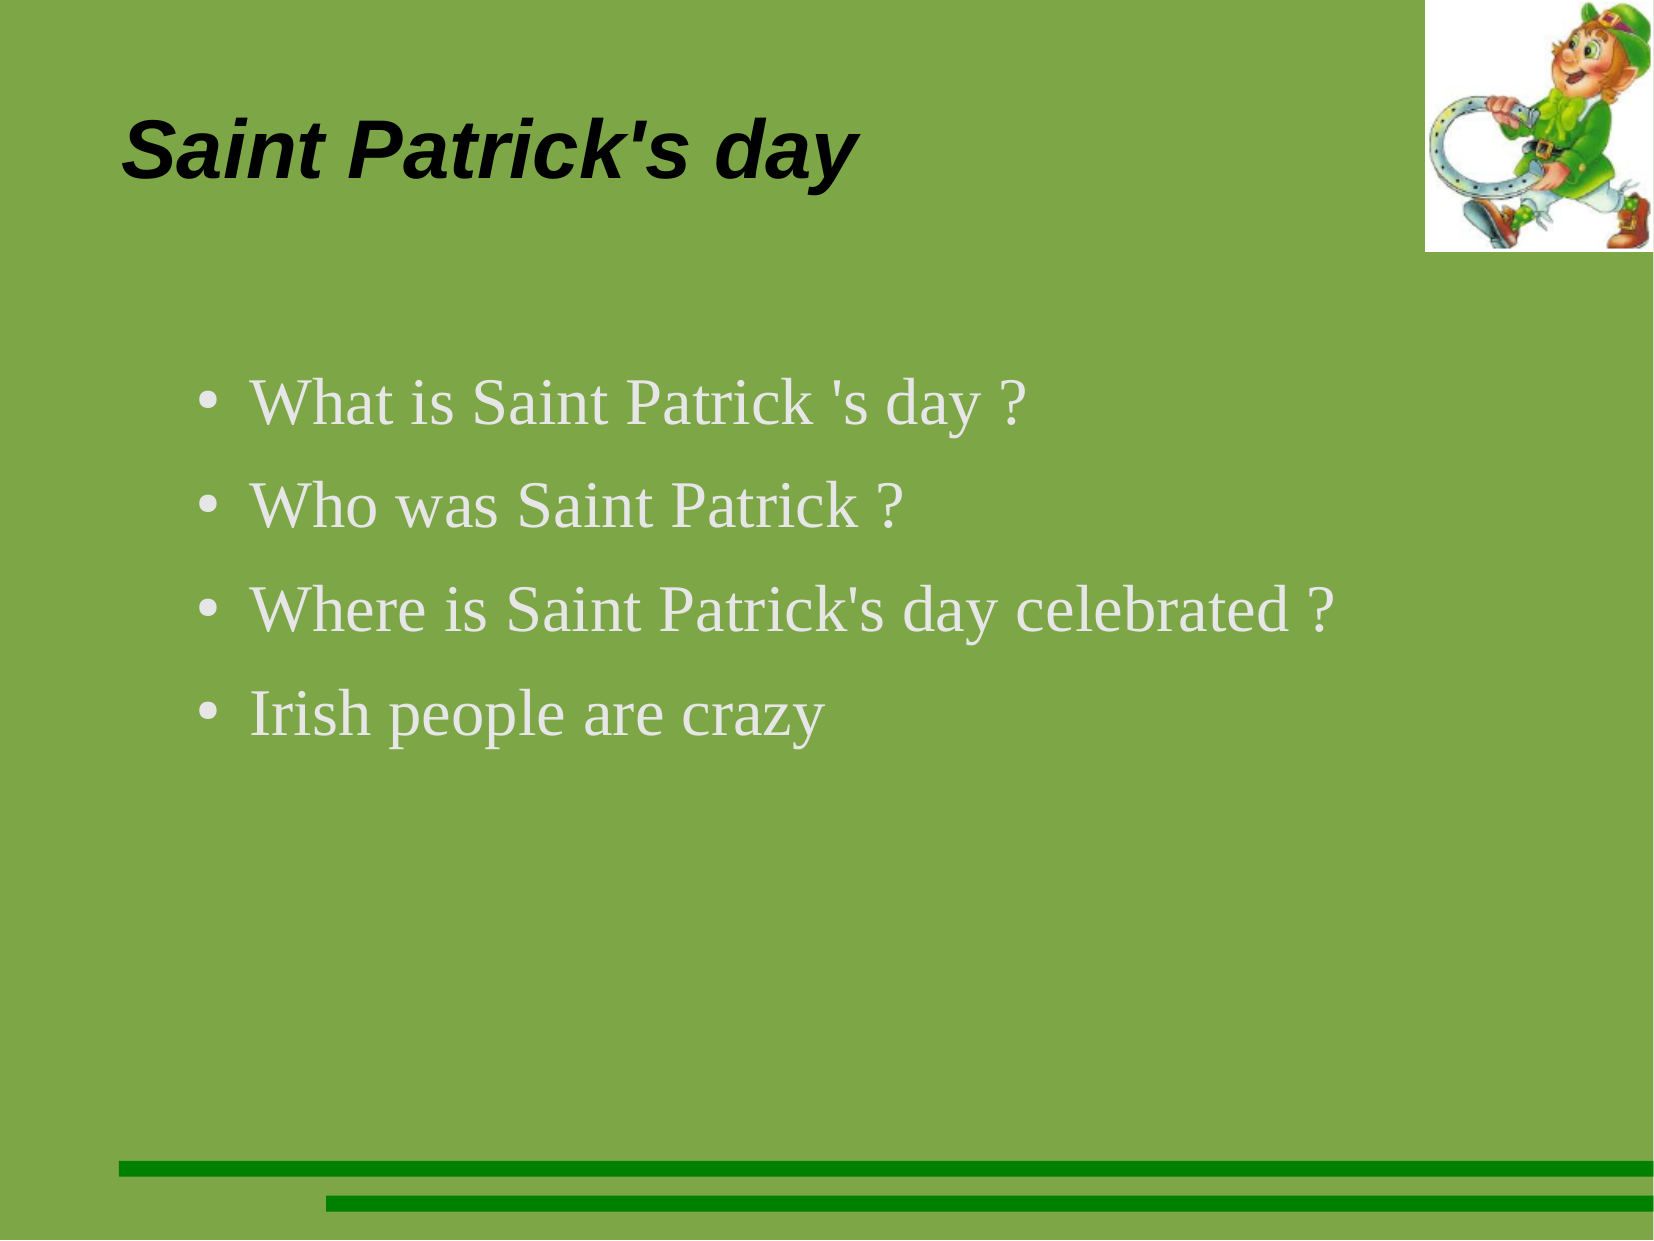

# Saint Patrick's day
What is Saint Patrick 's day ?
Who was Saint Patrick ?
Where is Saint Patrick's day celebrated ?
Irish people are crazy